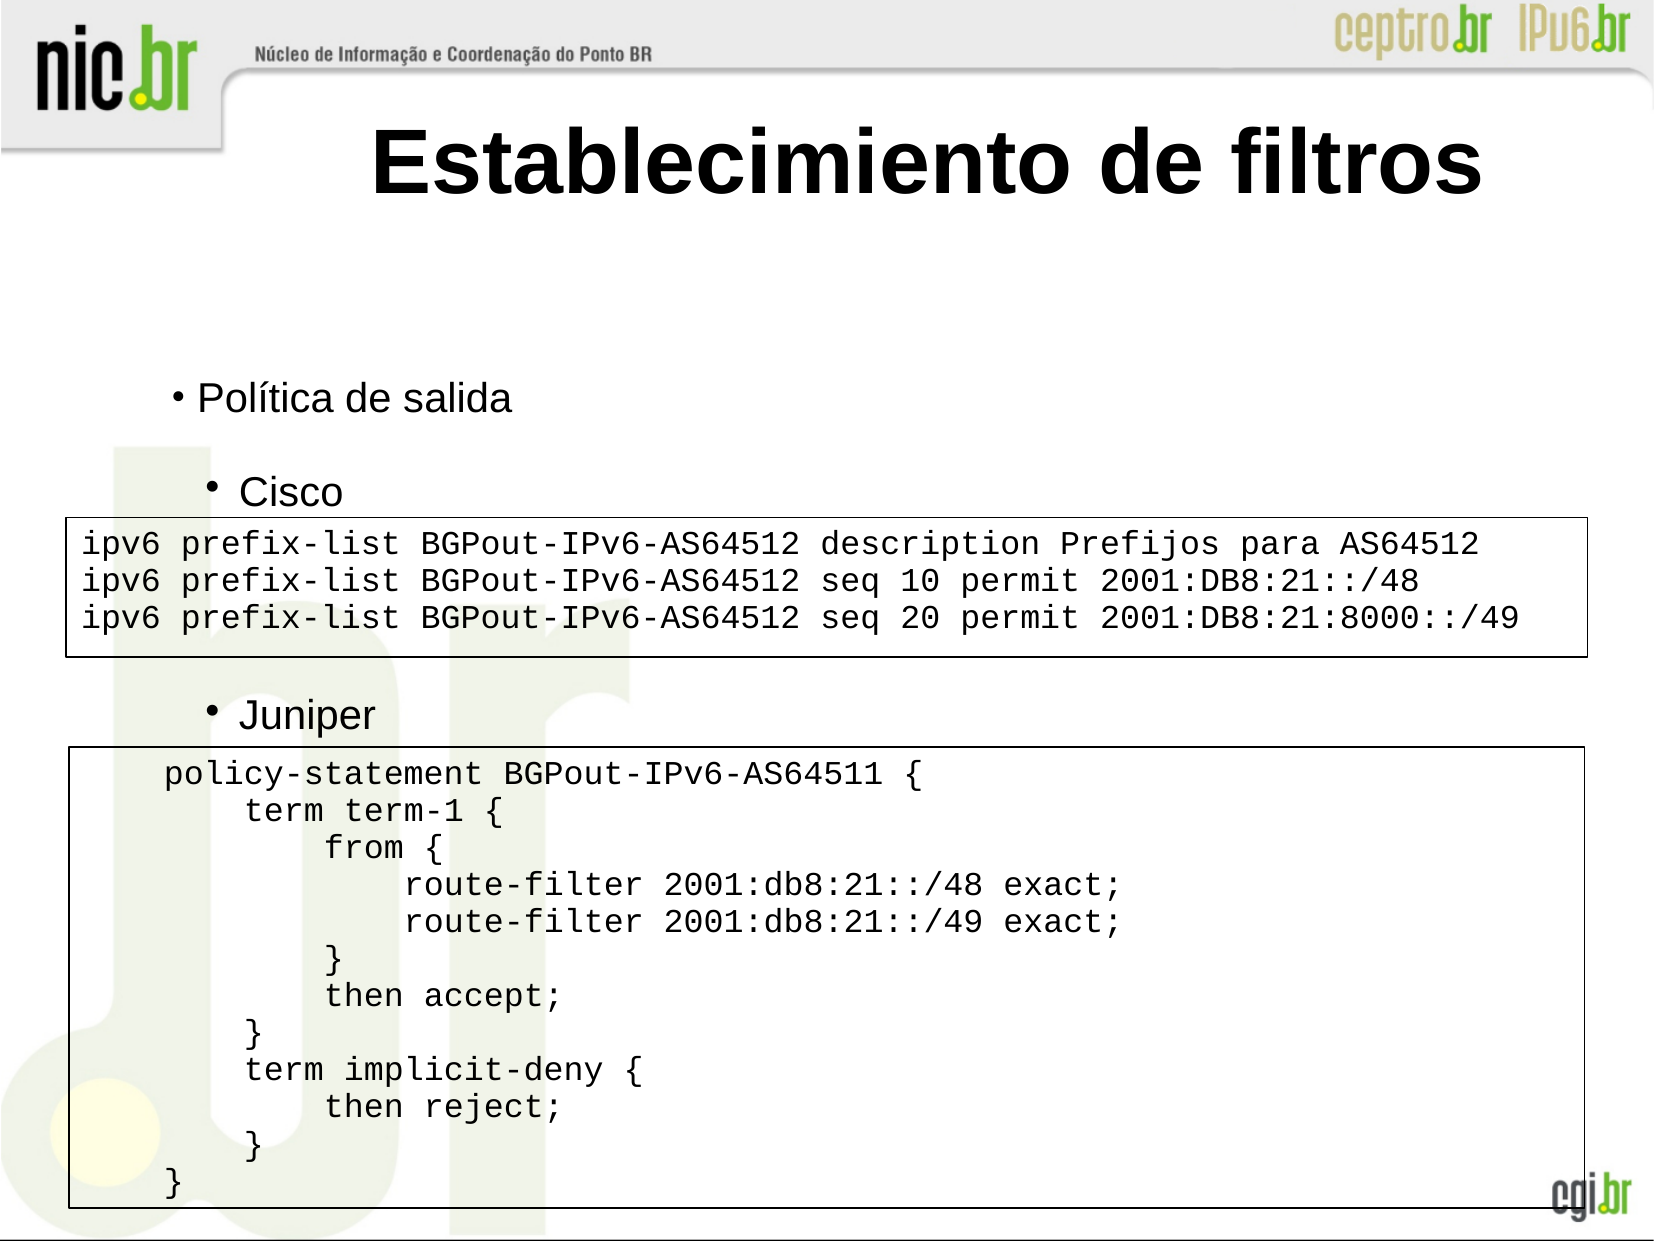

Establecimiento de filtros
 Política de salida
Cisco
Juniper
ipv6 prefix-list BGPout-IPv6-AS64512 description Prefijos para AS64512
ipv6 prefix-list BGPout-IPv6-AS64512 seq 10 permit 2001:DB8:21::/48
ipv6 prefix-list BGPout-IPv6-AS64512 seq 20 permit 2001:DB8:21:8000::/49
 policy-statement BGPout-IPv6-AS64511 {
 term term-1 {
 from {
 route-filter 2001:db8:21::/48 exact;
 route-filter 2001:db8:21::/49 exact;
 }
 then accept;
 }
 term implicit-deny {
 then reject;
 }
 }